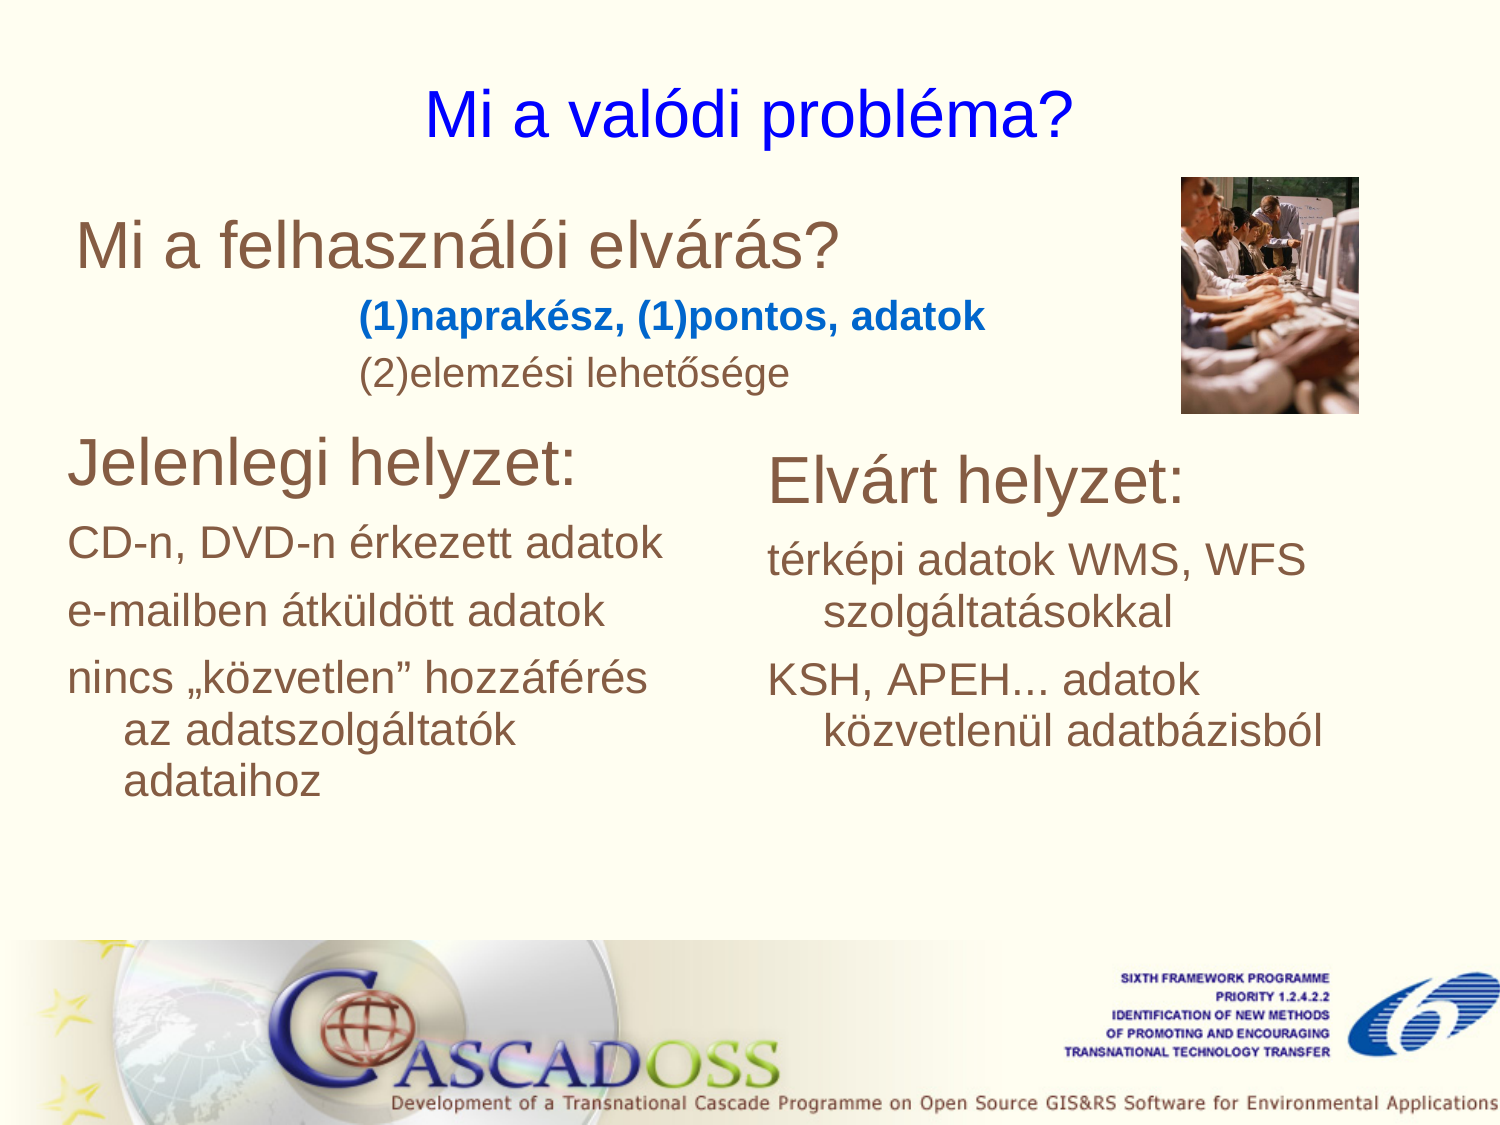

# Mi a valódi probléma?
Mi a felhasználói elvárás?
(1)naprakész, (1)pontos, adatok
(2)elemzési lehetősége
Jelenlegi helyzet:
CD-n, DVD-n érkezett adatok
e-mailben átküldött adatok
nincs „közvetlen” hozzáférés az adatszolgáltatók adataihoz
Elvárt helyzet:
térképi adatok WMS, WFS szolgáltatásokkal
KSH, APEH... adatok közvetlenül adatbázisból